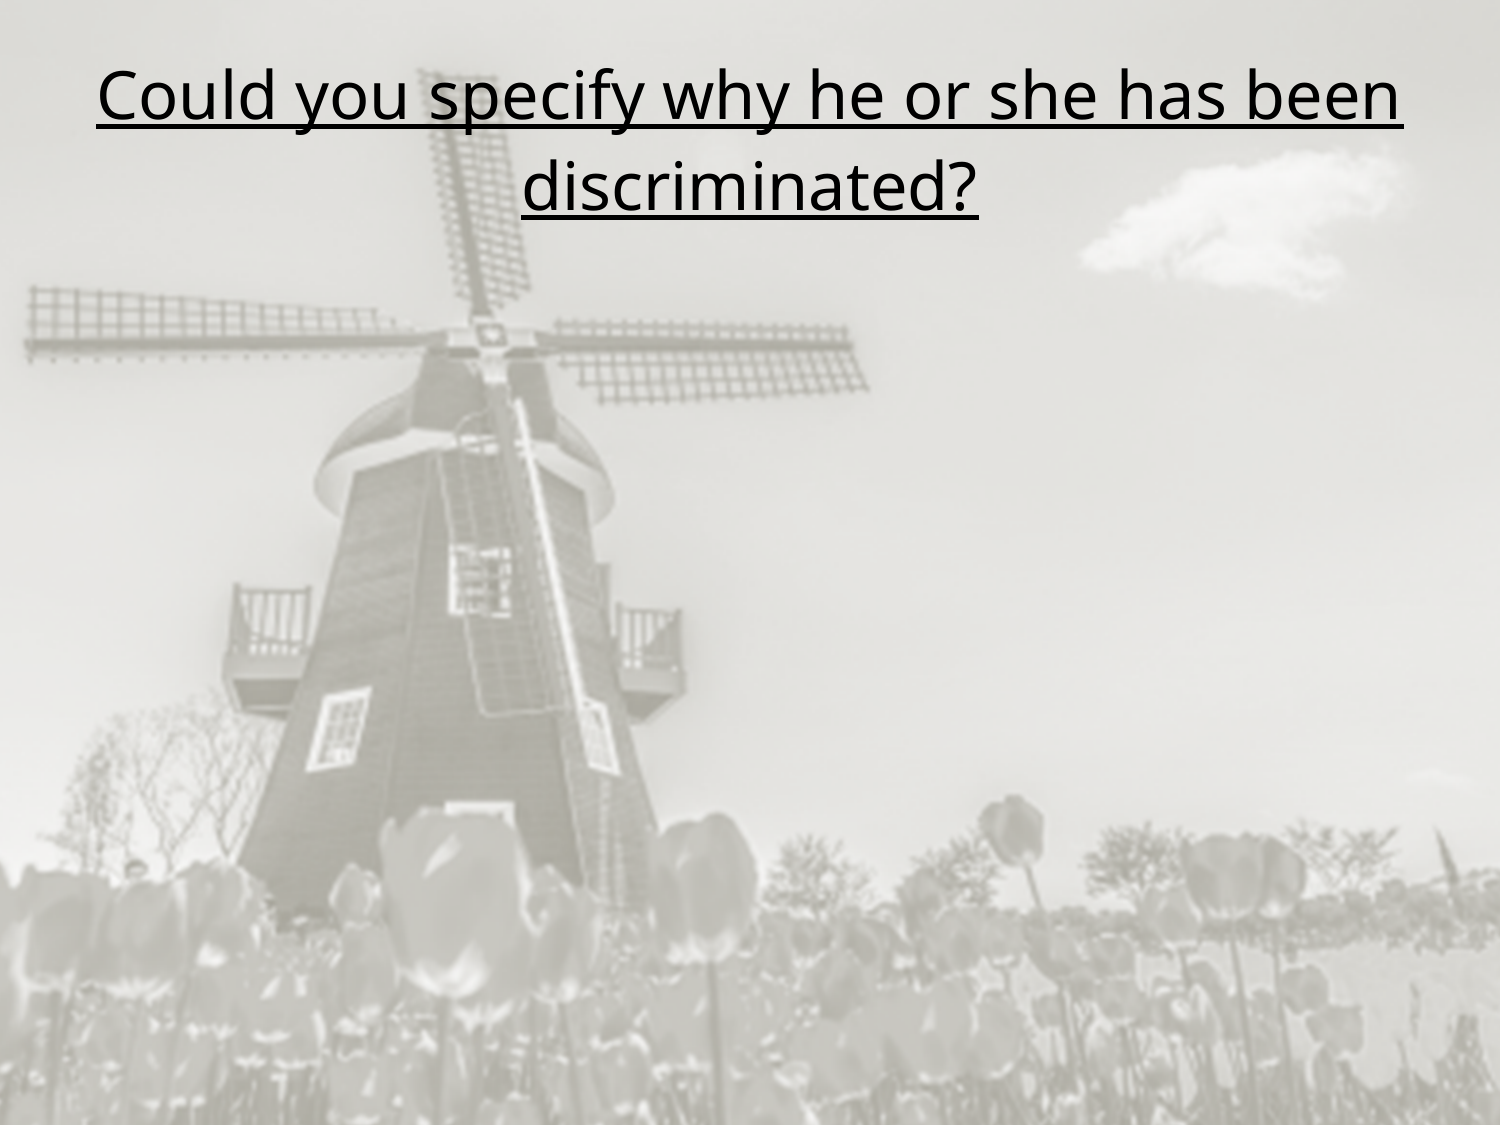

# Could you specify why he or she has been discriminated?